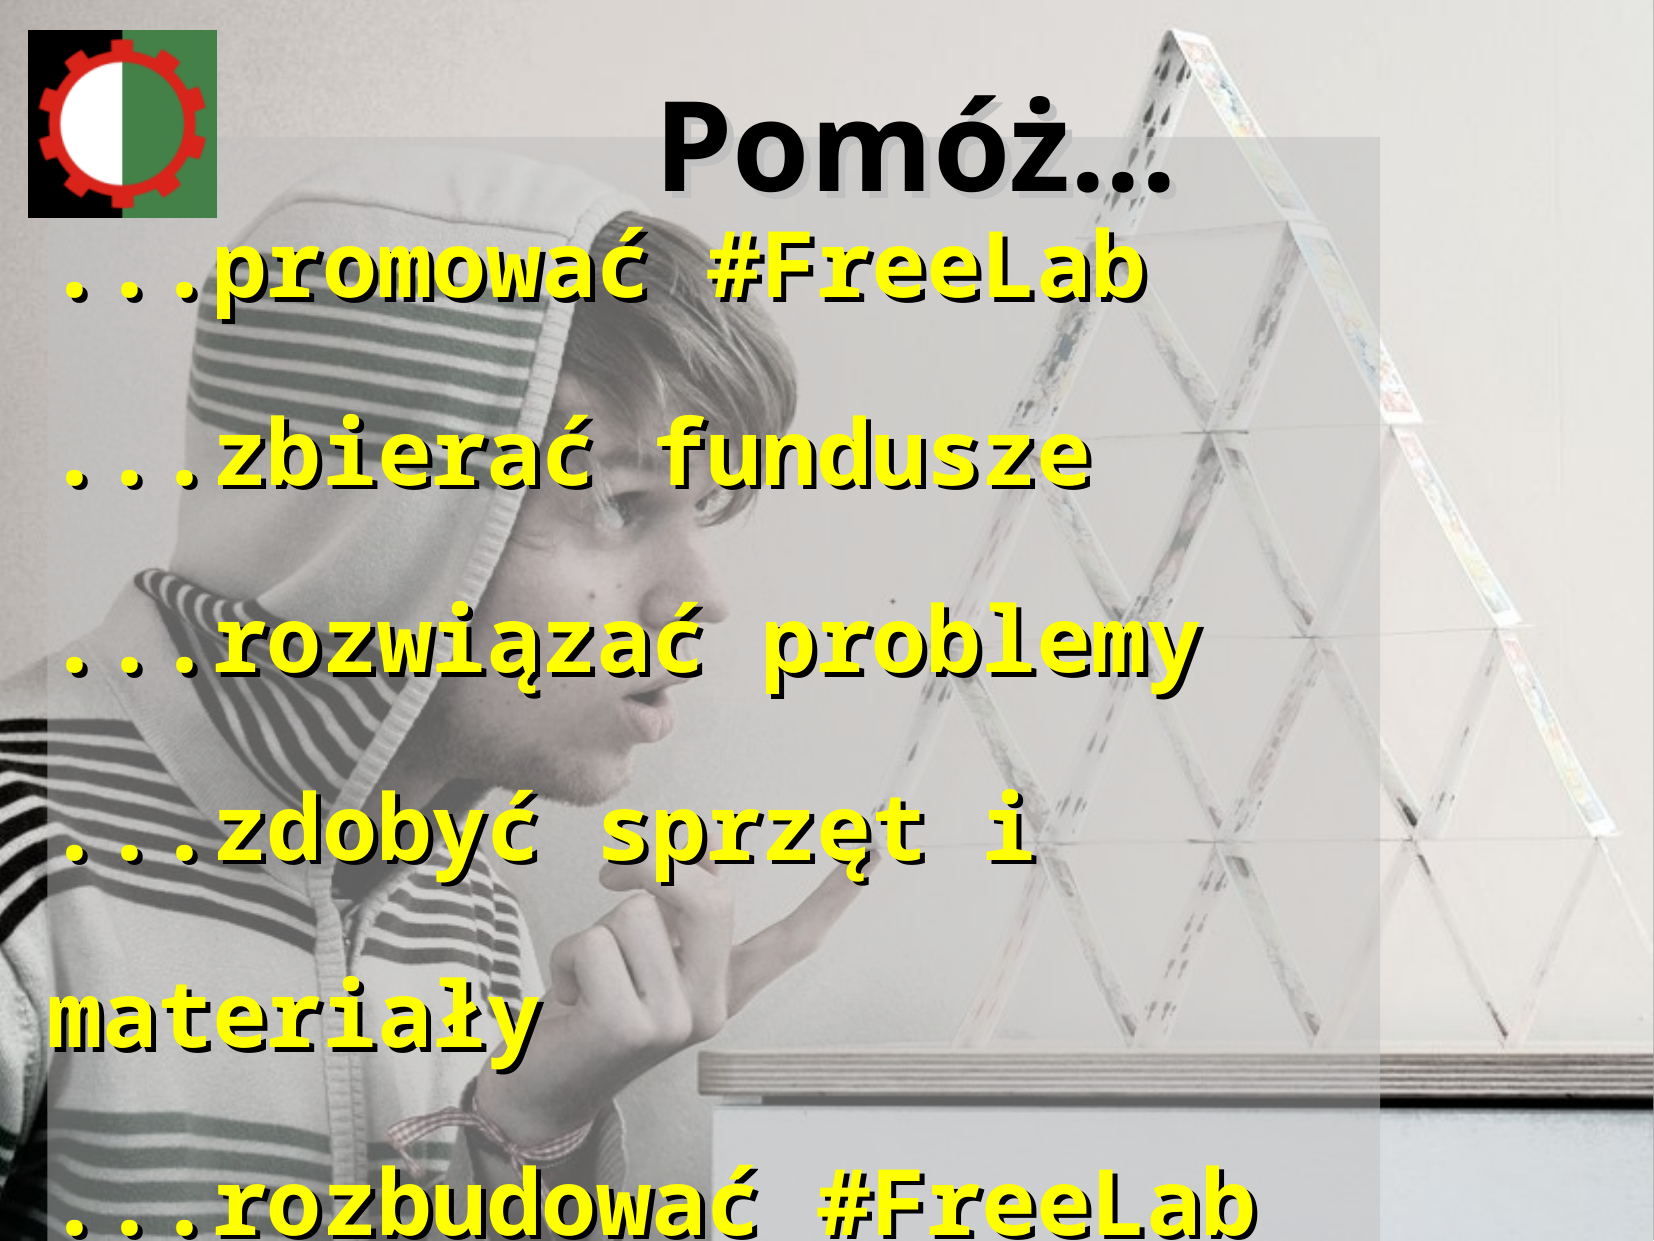

Pomóż...
# ...promować #FreeLab
...zbierać fundusze
...rozwiązać problemy
...zdobyć sprzęt i materiały
...rozbudować #FreeLab